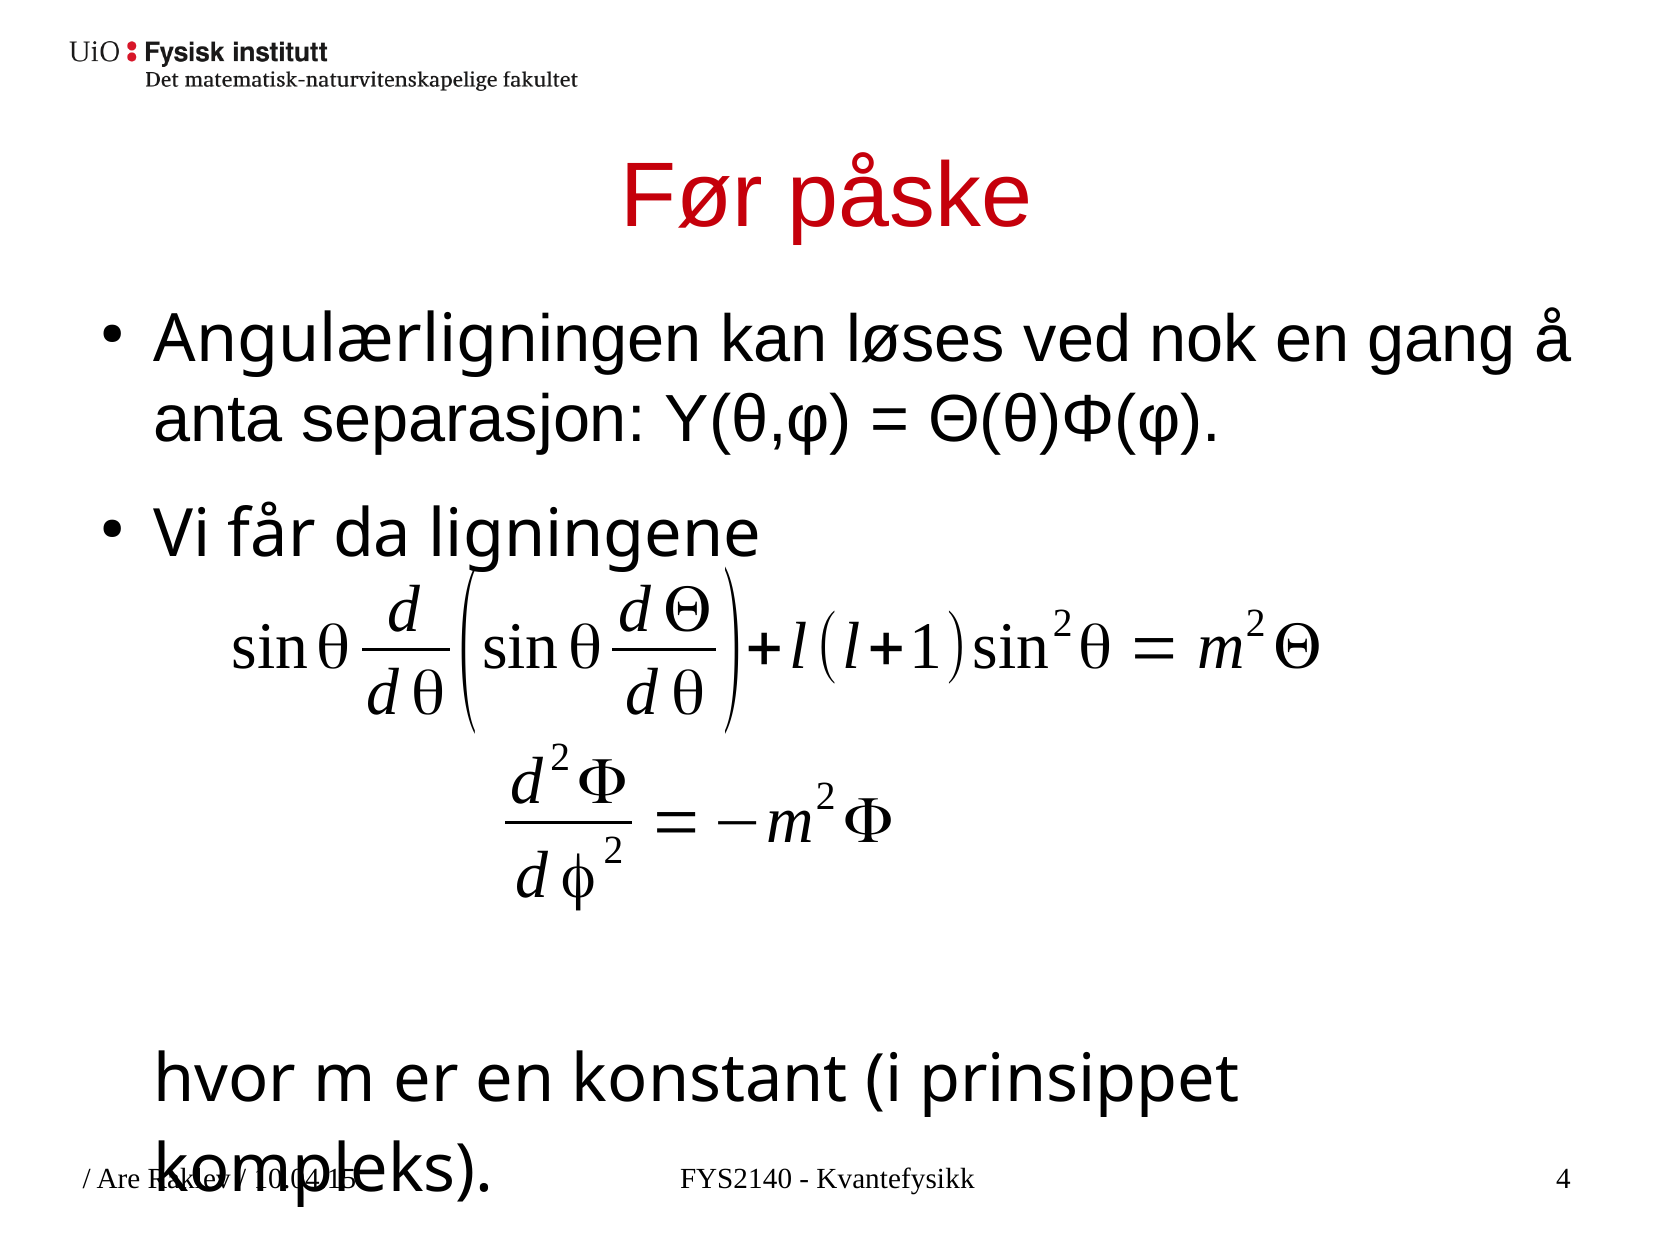

# Før påske
Angulærligningen kan løses ved nok en gang å anta separasjon: Y(θ,φ) = Θ(θ)Φ(φ).
Vi får da ligningene
hvor m er en konstant (i prinsippet kompleks).
NB! Angulærligningen må bare løses en gang!
/ Are Raklev / 10.04.15
FYS2140 - Kvantefysikk
4